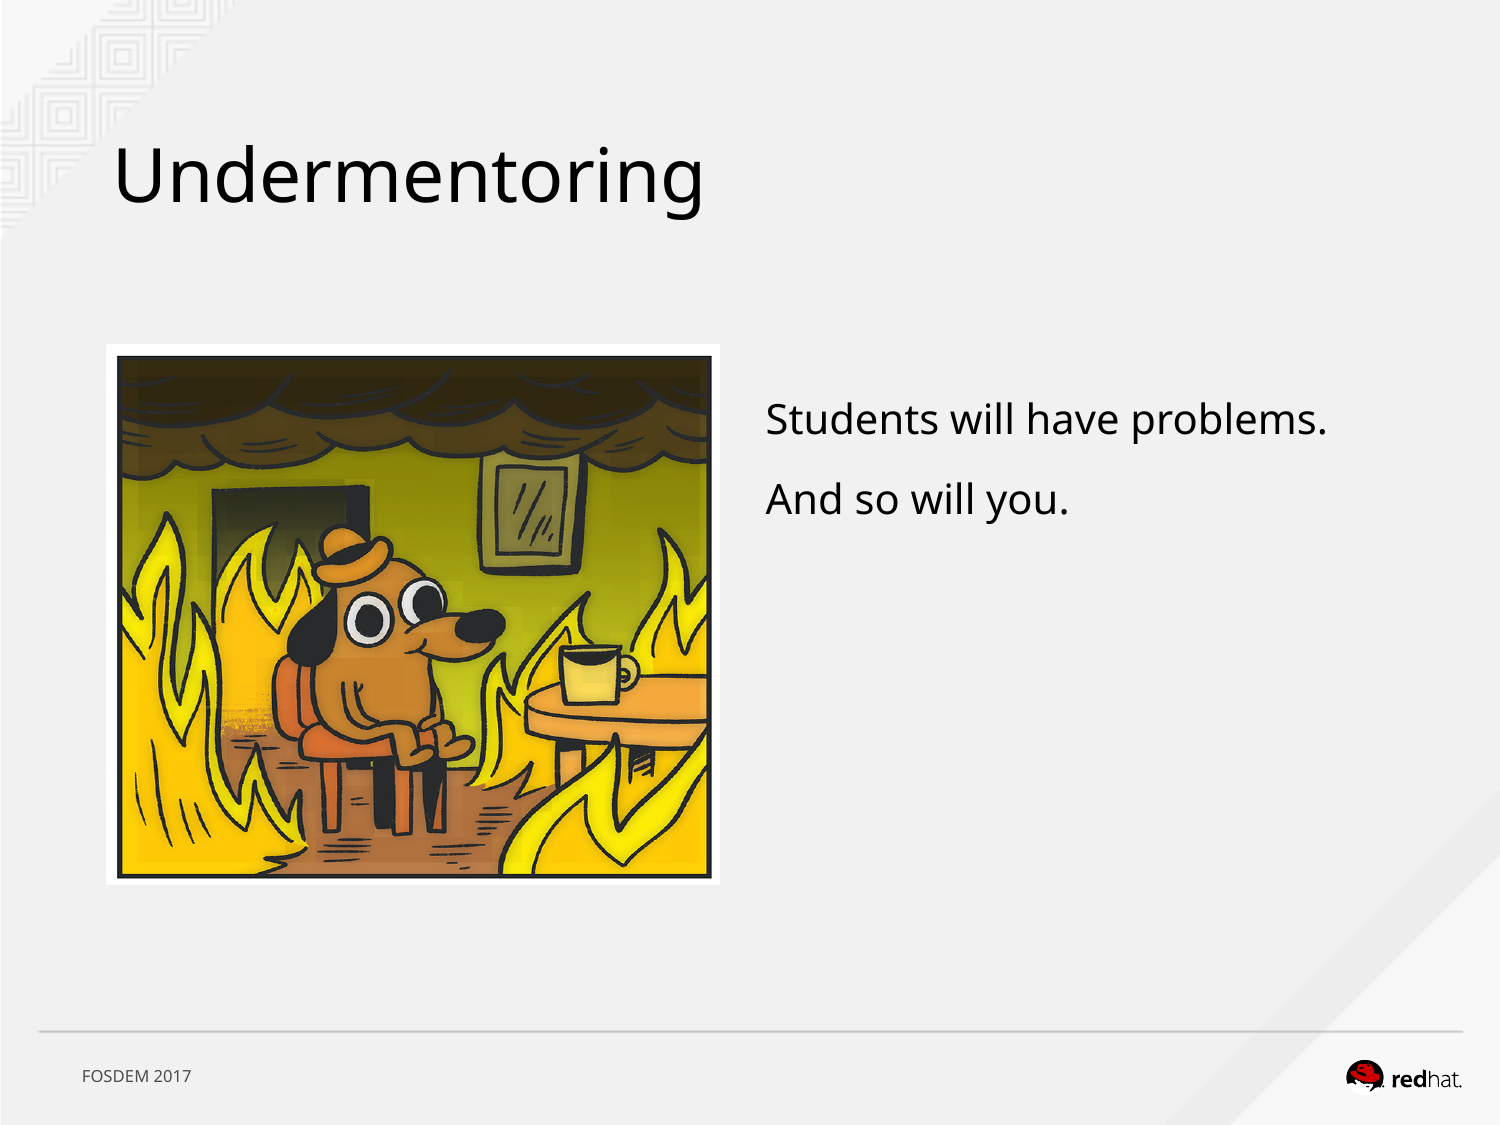

# Undermentoring
Students will have problems.
And so will you.
FOSDEM 2017